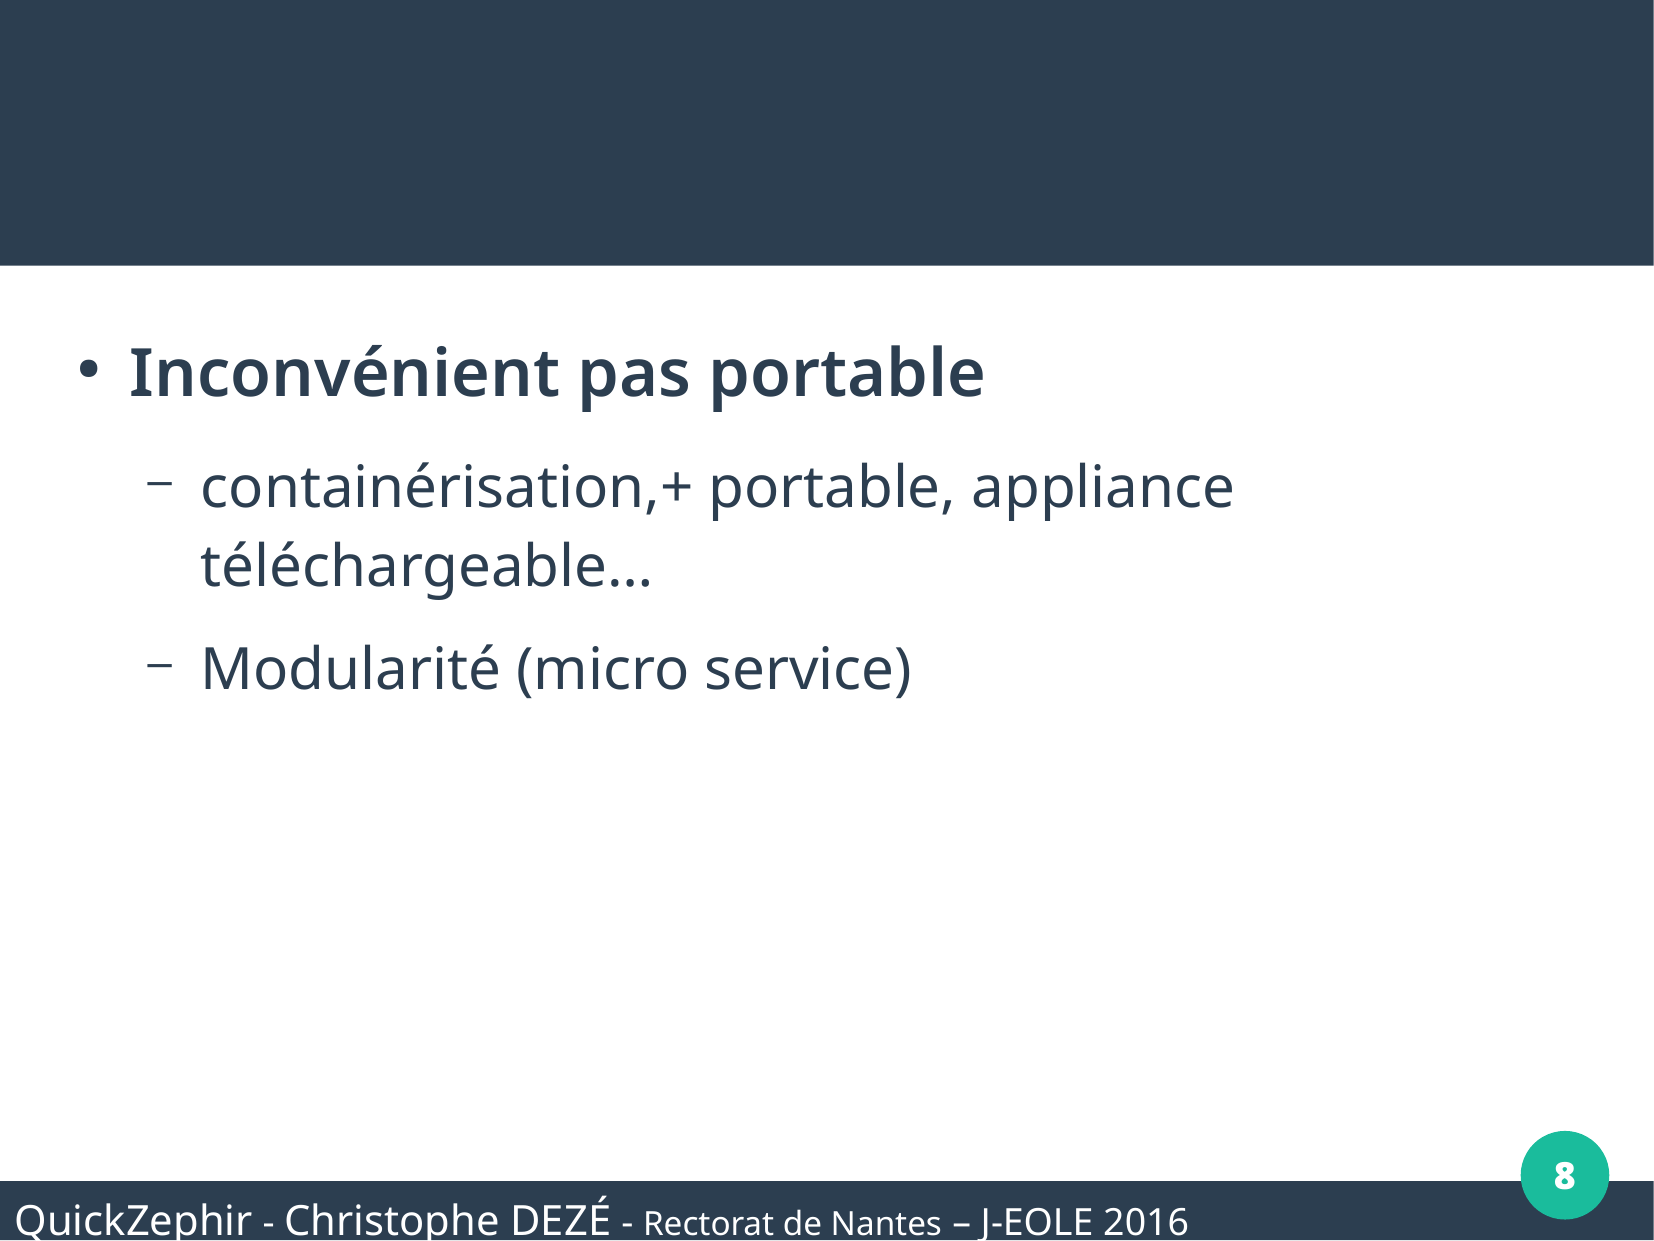

#
Inconvénient pas portable
containérisation,+ portable, appliance téléchargeable…
Modularité (micro service)
8